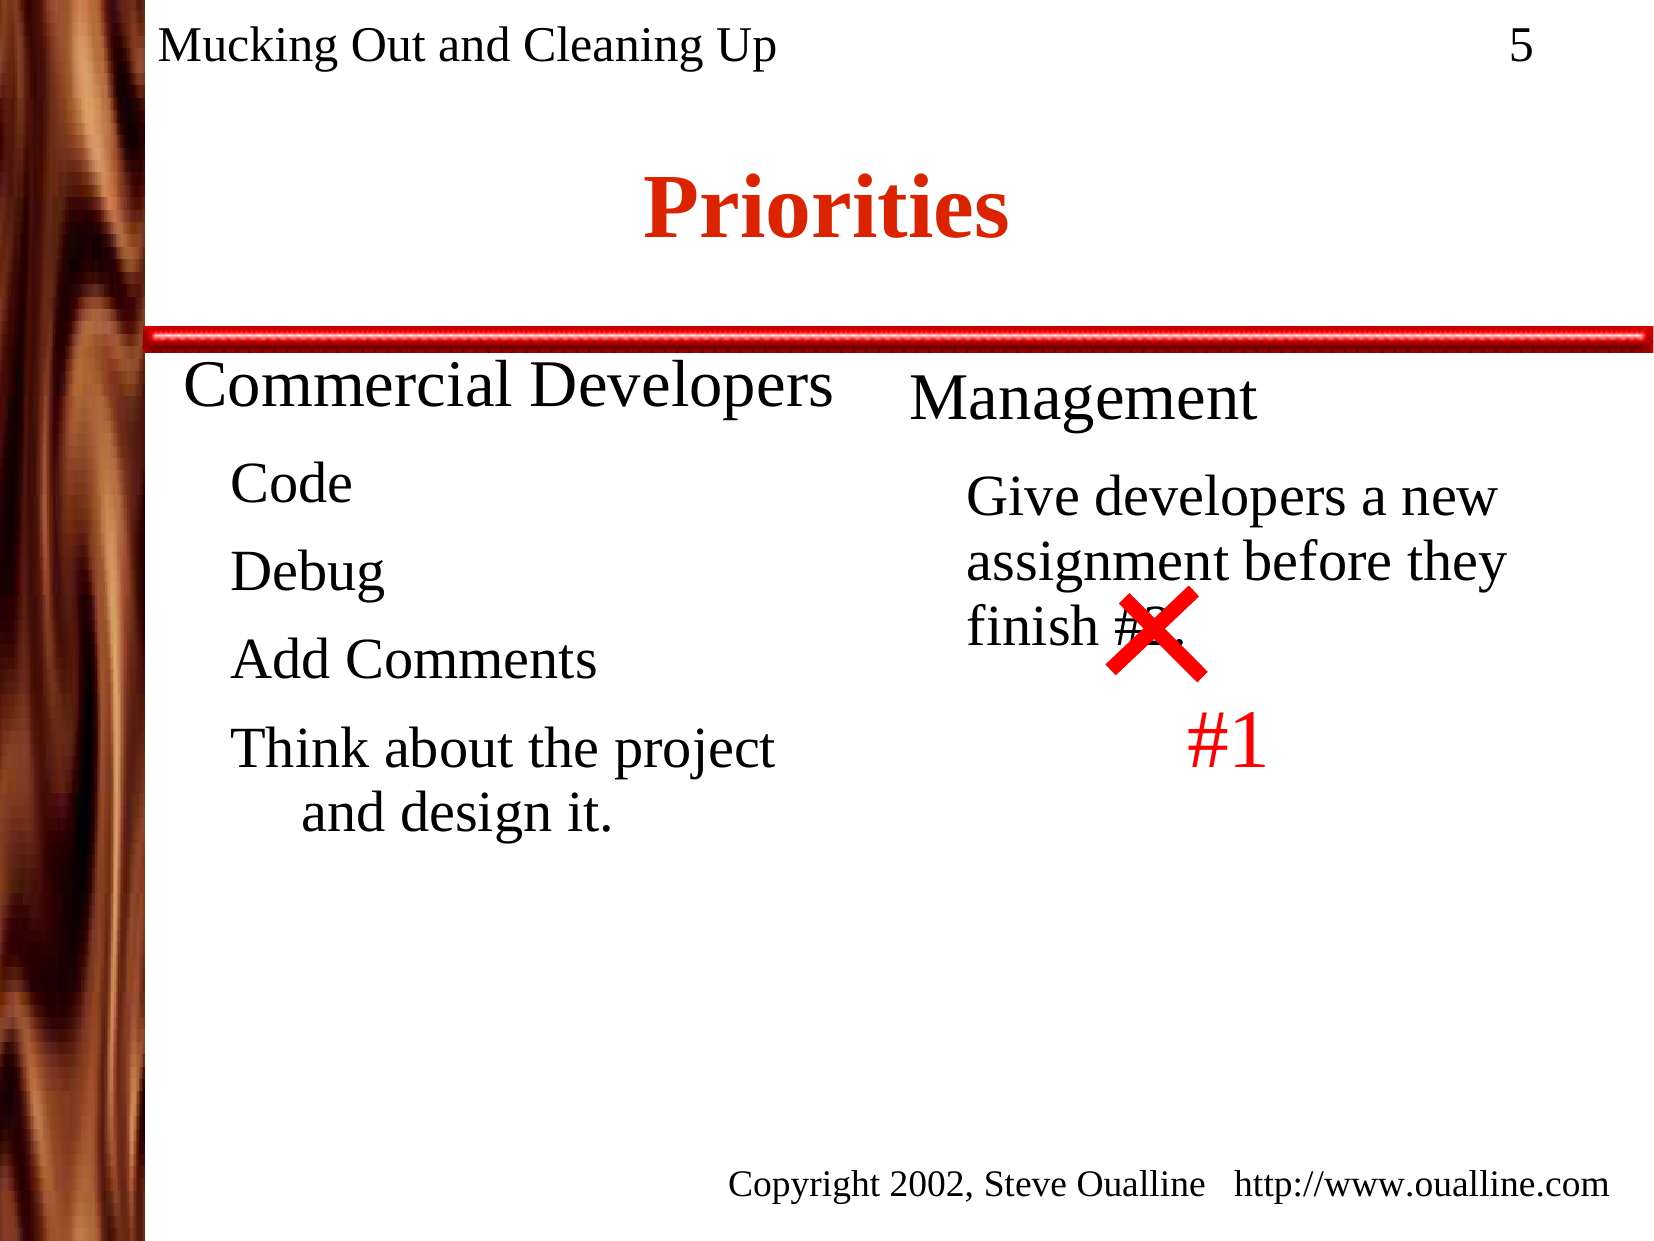

# Priorities
Commercial Developers
Code
Debug
Add Comments
Think about the project and design it.
Management
Give developers a new assignment before they finish #2.
#1